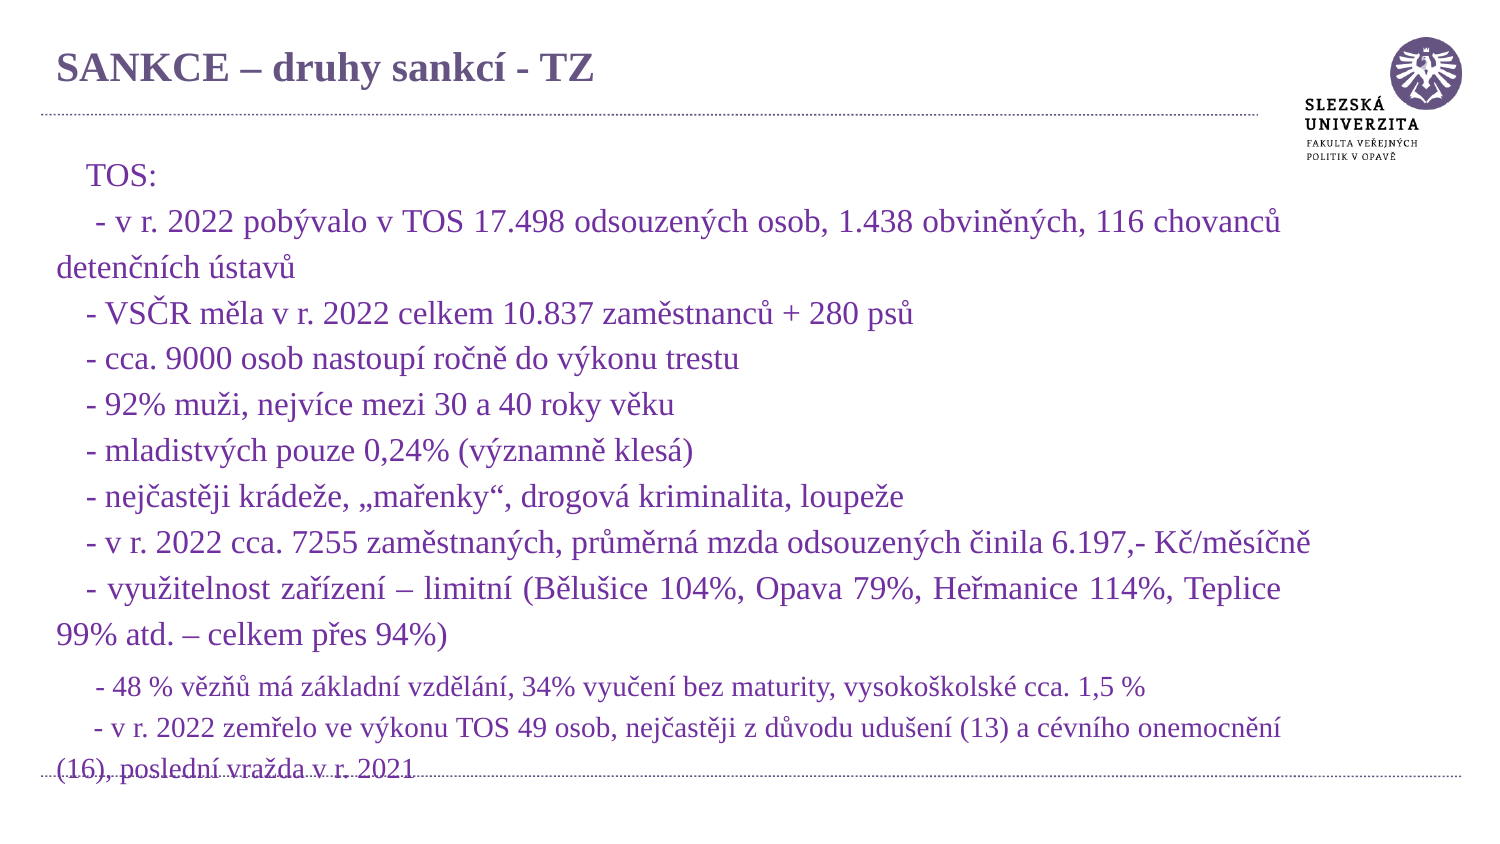

# SANKCE – druhy sankcí - TZ
TOS:
 - v r. 2022 pobývalo v TOS 17.498 odsouzených osob, 1.438 obviněných, 116 chovanců detenčních ústavů
- VSČR měla v r. 2022 celkem 10.837 zaměstnanců + 280 psů
- cca. 9000 osob nastoupí ročně do výkonu trestu
- 92% muži, nejvíce mezi 30 a 40 roky věku
- mladistvých pouze 0,24% (významně klesá)
- nejčastěji krádeže, „mařenky“, drogová kriminalita, loupeže
- v r. 2022 cca. 7255 zaměstnaných, průměrná mzda odsouzených činila 6.197,- Kč/měsíčně
- využitelnost zařízení – limitní (Bělušice 104%, Opava 79%, Heřmanice 114%, Teplice 99% atd. – celkem přes 94%)
 - 48 % vězňů má základní vzdělání, 34% vyučení bez maturity, vysokoškolské cca. 1,5 %
 - v r. 2022 zemřelo ve výkonu TOS 49 osob, nejčastěji z důvodu udušení (13) a cévního onemocnění (16), poslední vražda v r. 2021